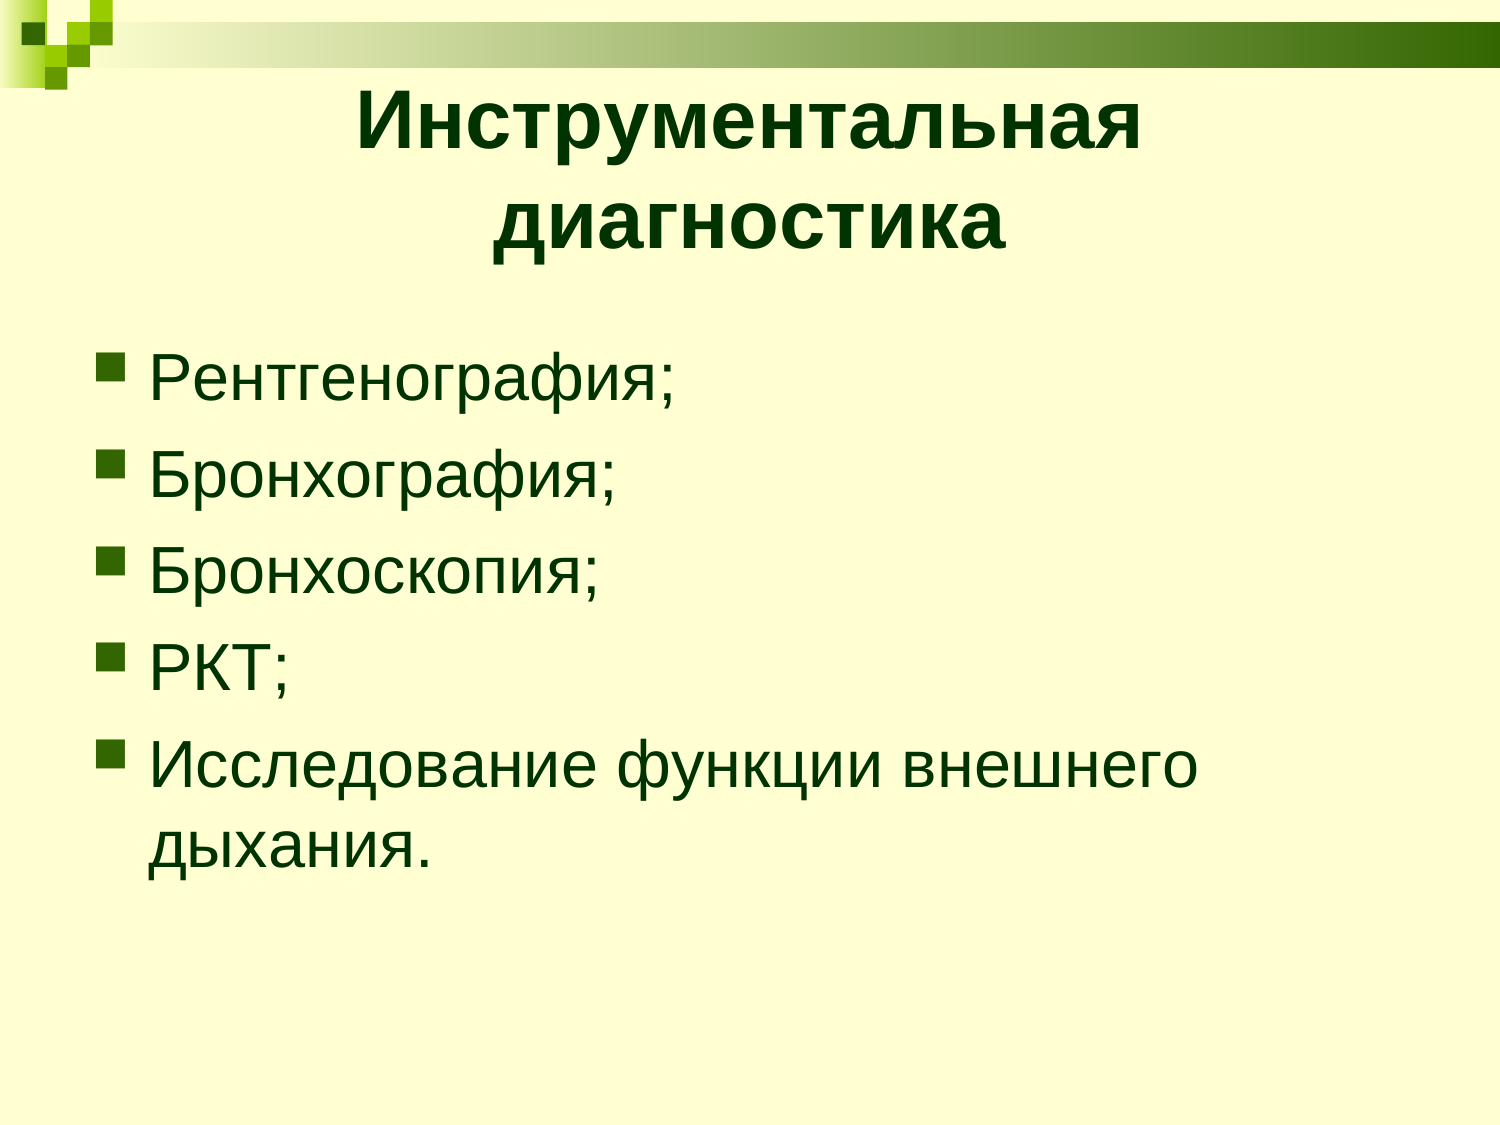

# Инструментальная диагностика
Рентгенография;
Бронхография;
Бронхоскопия;
РКТ;
Исследование функции внешнего дыхания.